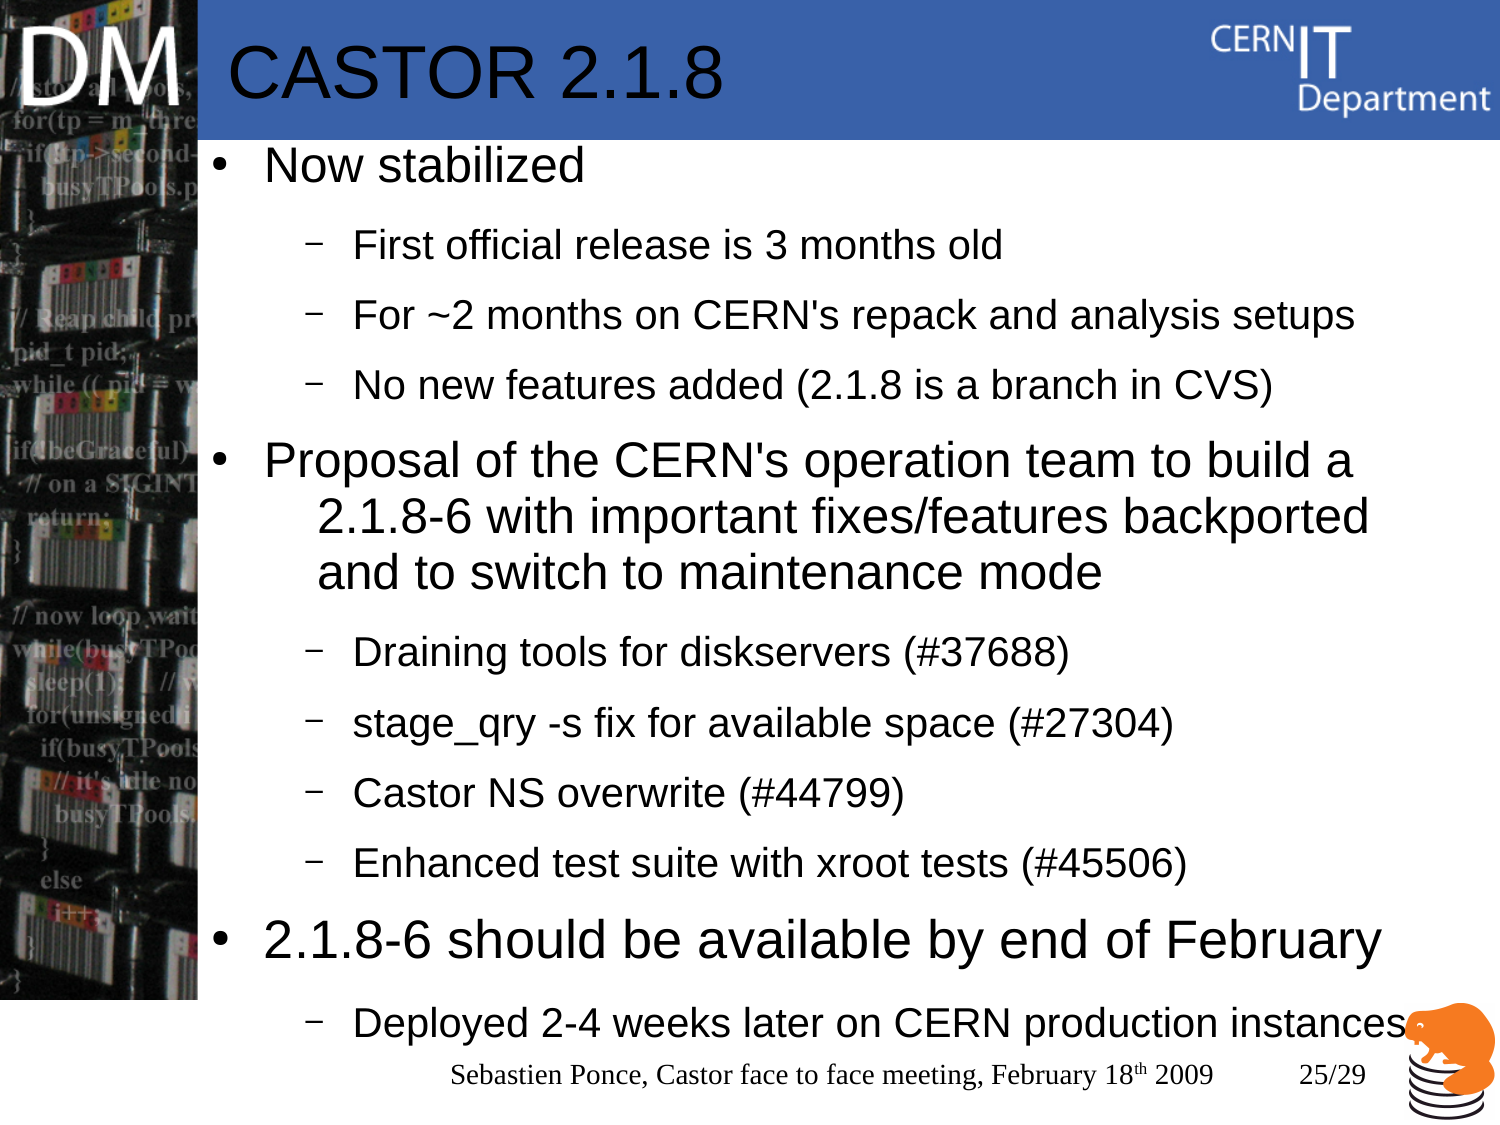

# CASTOR 2.1.8
Now stabilized
First official release is 3 months old
For ~2 months on CERN's repack and analysis setups
No new features added (2.1.8 is a branch in CVS)
Proposal of the CERN's operation team to build a 2.1.8-6 with important fixes/features backported and to switch to maintenance mode
Draining tools for diskservers (#37688)
stage_qry -s fix for available space (#27304)
Castor NS overwrite (#44799)
Enhanced test suite with xroot tests (#45506)
2.1.8-6 should be available by end of February
Deployed 2-4 weeks later on CERN production instances